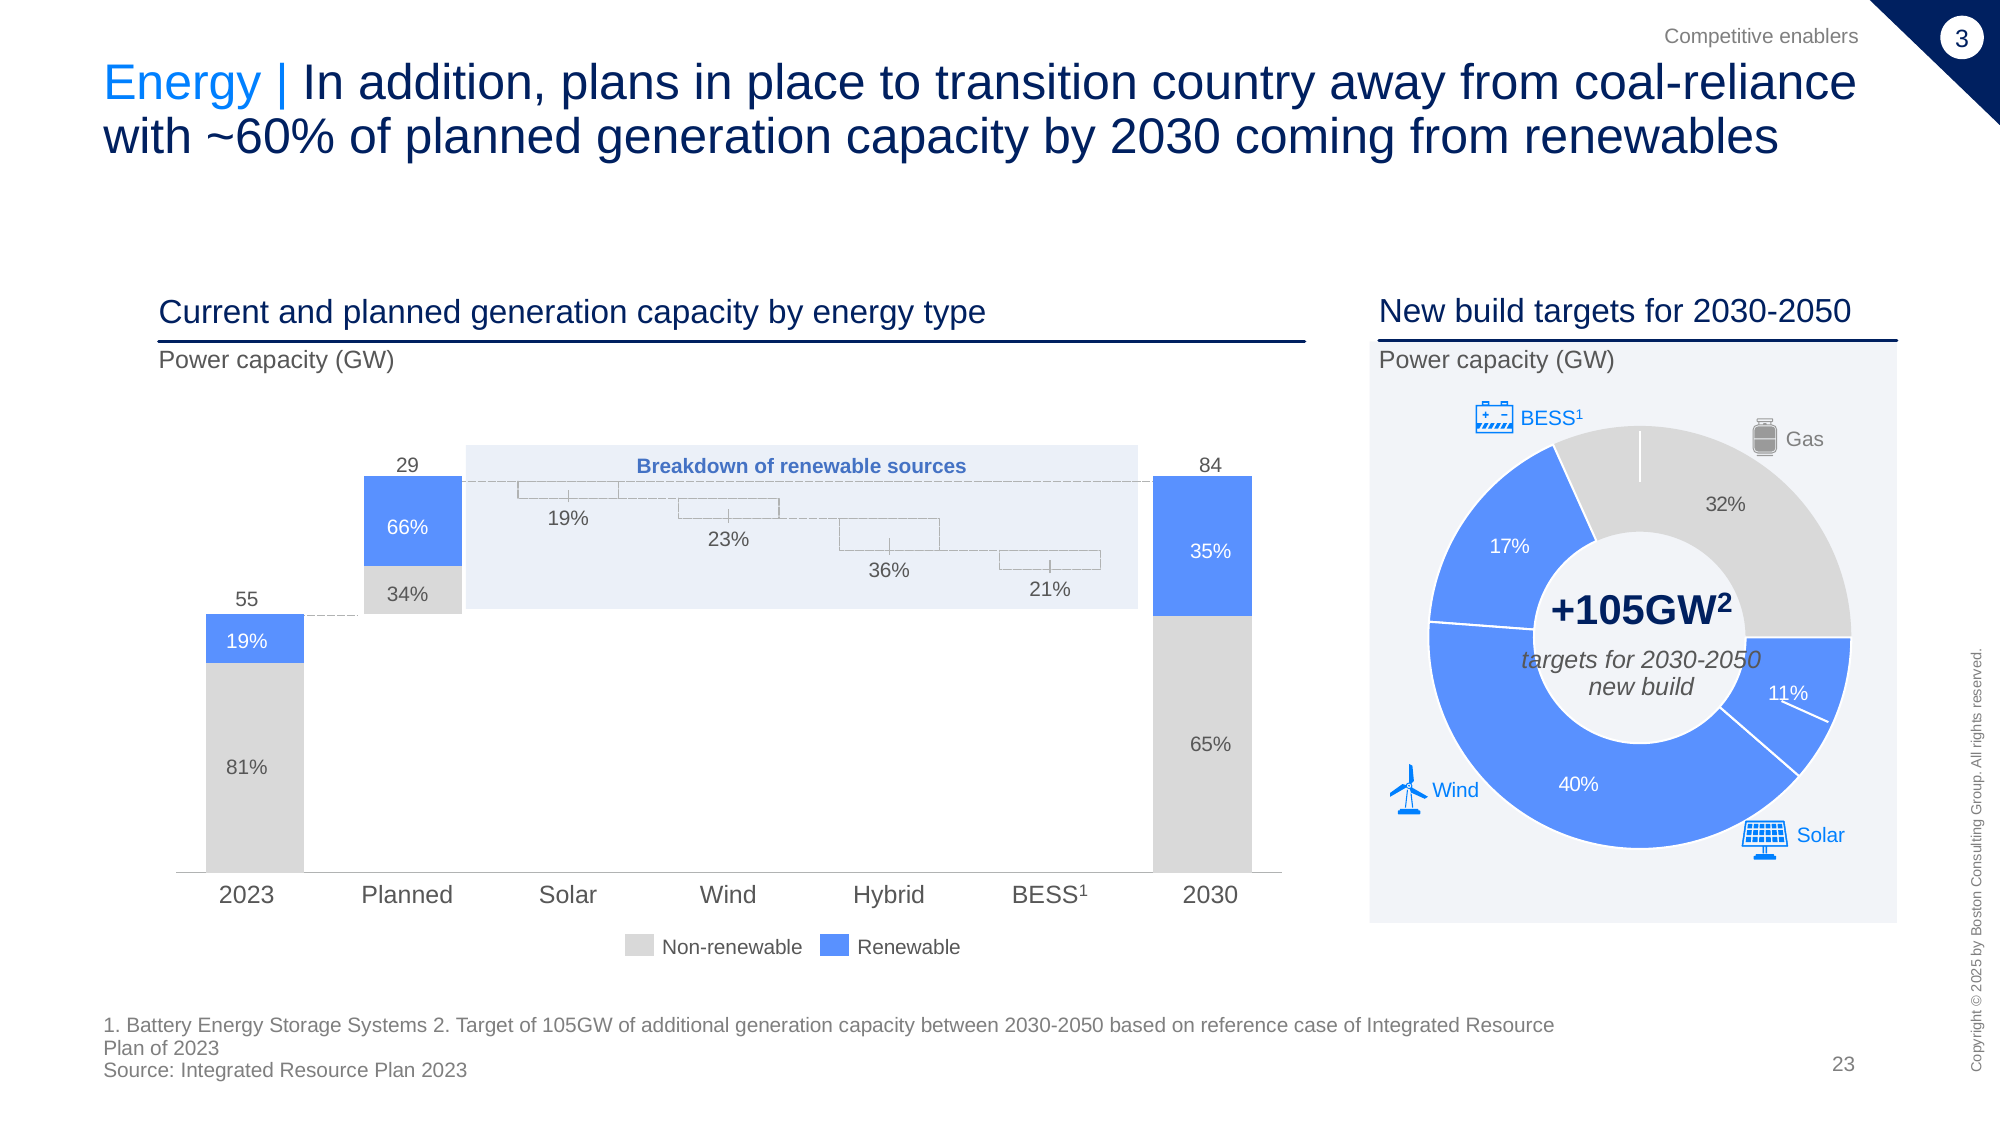

Competitive enablers
3
# Energy | In addition, plans in place to transition country away from coal-reliance with ~60% of planned generation capacity by 2030 coming from renewables
New build targets for 2030-2050
Current and planned generation capacity by energy type
Power capacity (GW)
Power capacity (GW)
### Chart
| Category | Series1 |
|---|---|
| 1 | 31.7221662899151 |
| 2 | 17.0962901050472 |
| 3 | 39.7840168683396 |
| 4 | 11.3975267366981 |
BESS1
Gas
Breakdown of renewable sources
29
84
### Chart
| Category | Series1 | Series2 | Series3 |
|---|---|---|---|
| 1 | 44490.0 | 10562.0 | None |
| 2 | 55052.0 | 10036.0 | 19212.0 |
| 3 | 80585.0 | 3715.0 | None |
| 4 | 76117.0 | 4468.0 | None |
| 5 | 69191.0 | 6926.0 | None |
| 6 | 65099.0 | 4092.0 | None |
| 7 | 54526.0 | 29774.0 | None |
19%
36%
66%
23%
35%
36%
21%
34%
55
+105GW2
targets for 2030-2050 new build
19%
65%
81%
Wind
Solar
2023
Planned
Solar
Wind
Hybrid
BESS1
2030
Non-renewable
Renewable
1. Battery Energy Storage Systems 2. Target of 105GW of additional generation capacity between 2030-2050 based on reference case of Integrated Resource Plan of 2023
Source: Integrated Resource Plan 2023